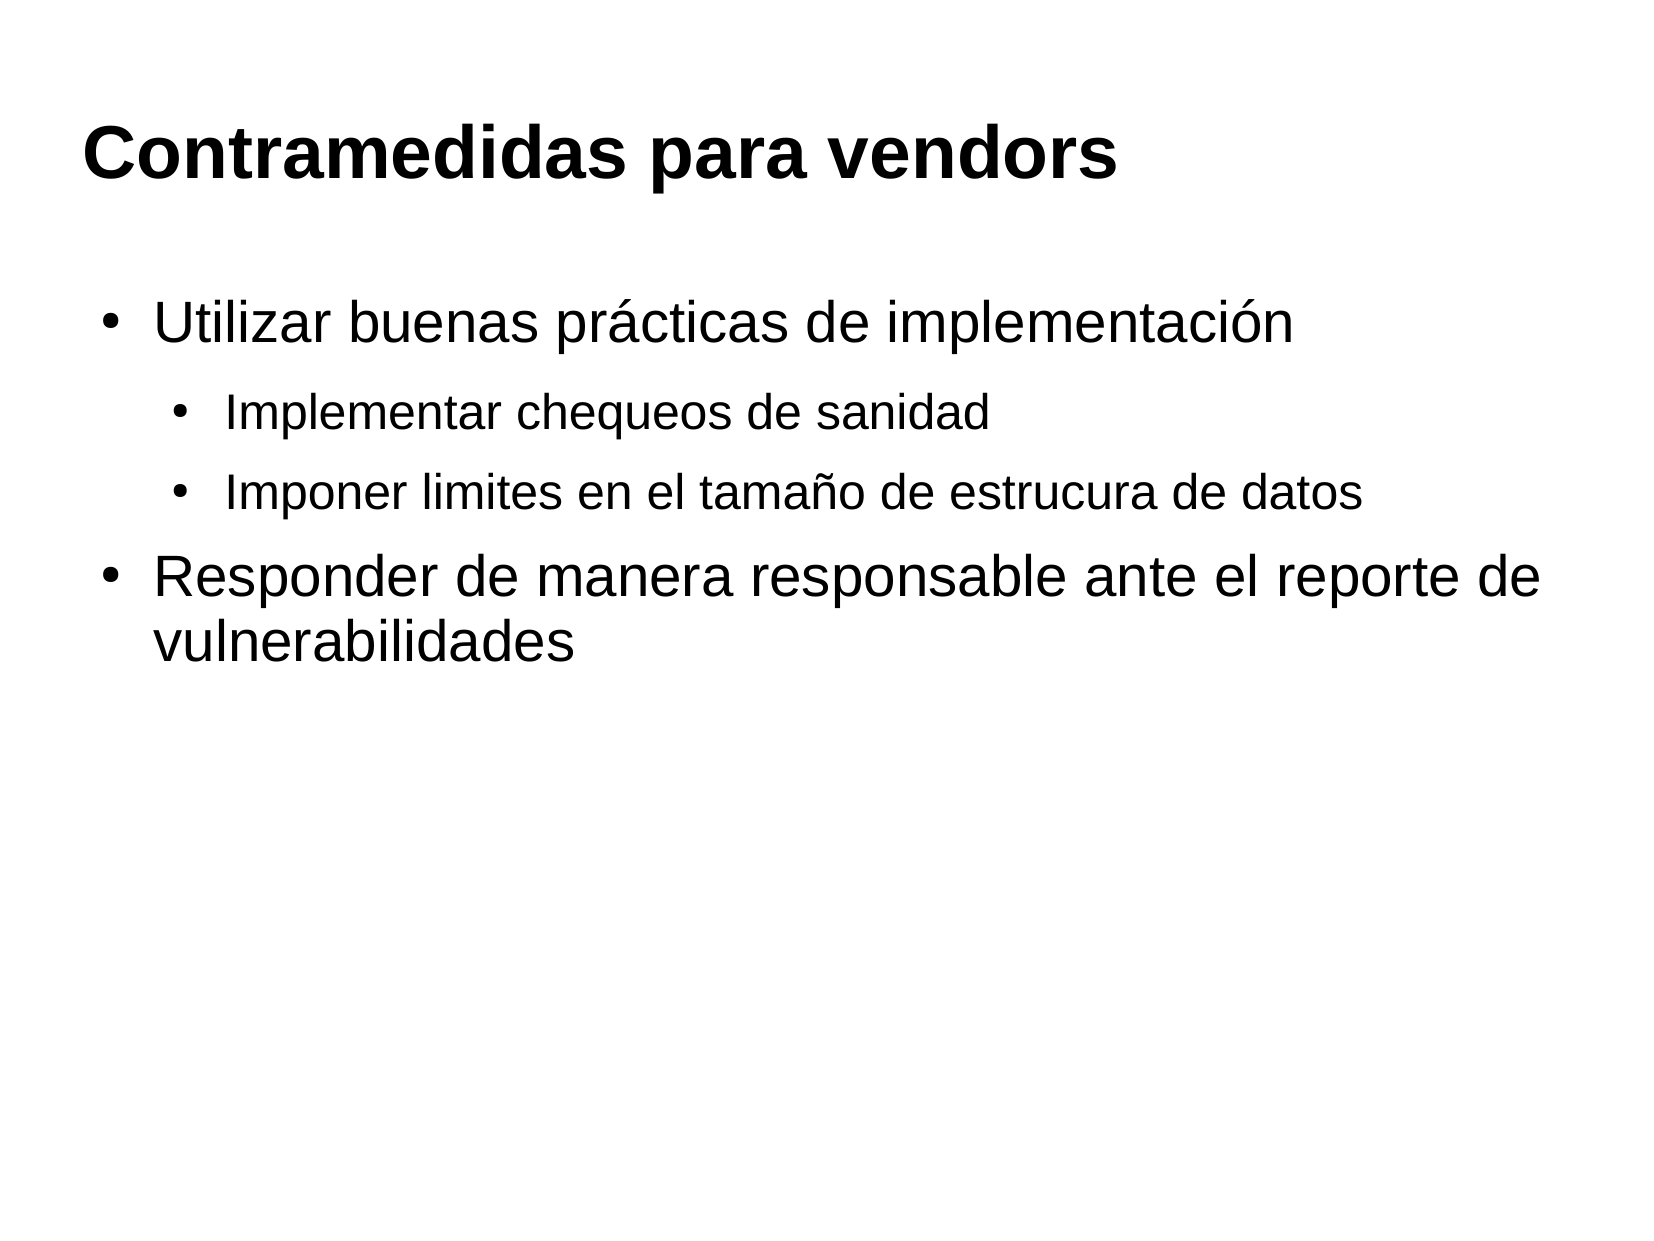

# Contramedidas para vendors
Utilizar buenas prácticas de implementación
Implementar chequeos de sanidad
Imponer limites en el tamaño de estrucura de datos
Responder de manera responsable ante el reporte de vulnerabilidades